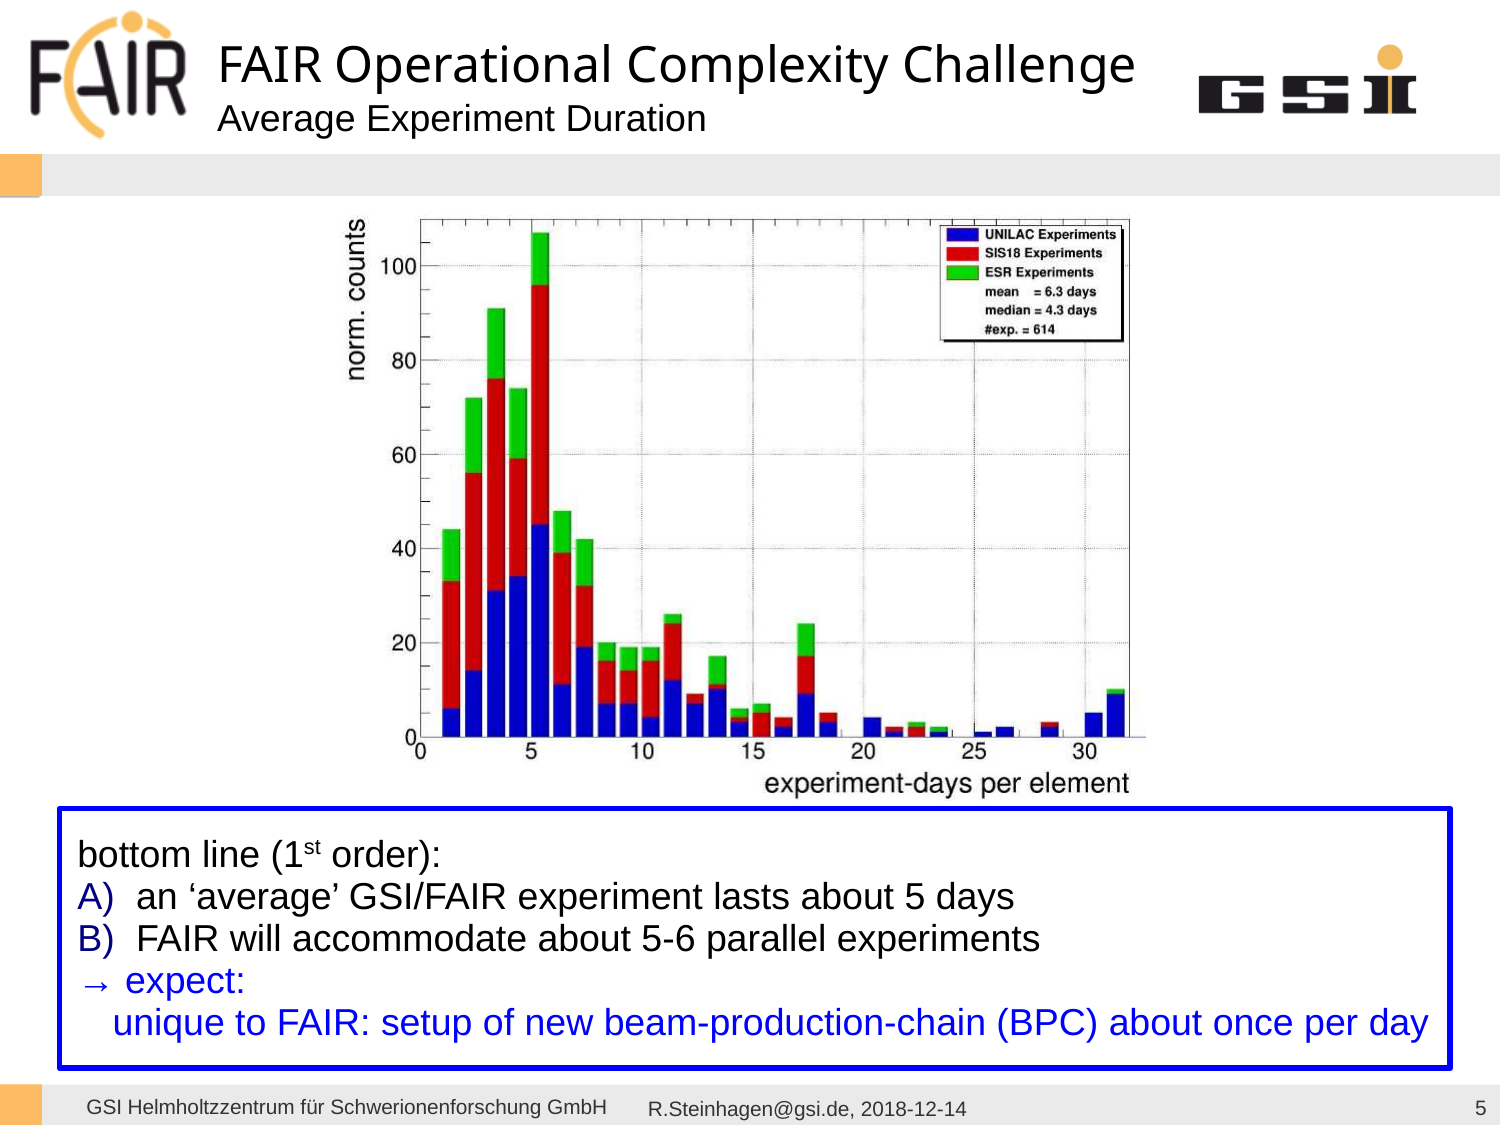

# FAIR Operational Complexity Challenge Average Experiment Duration
bottom line (1st order):
an ‘average’ GSI/FAIR experiment lasts about 5 days
FAIR will accommodate about 5-6 parallel experiments
→ expect:
unique to FAIR: setup of new beam-production-chain (BPC) about once per day